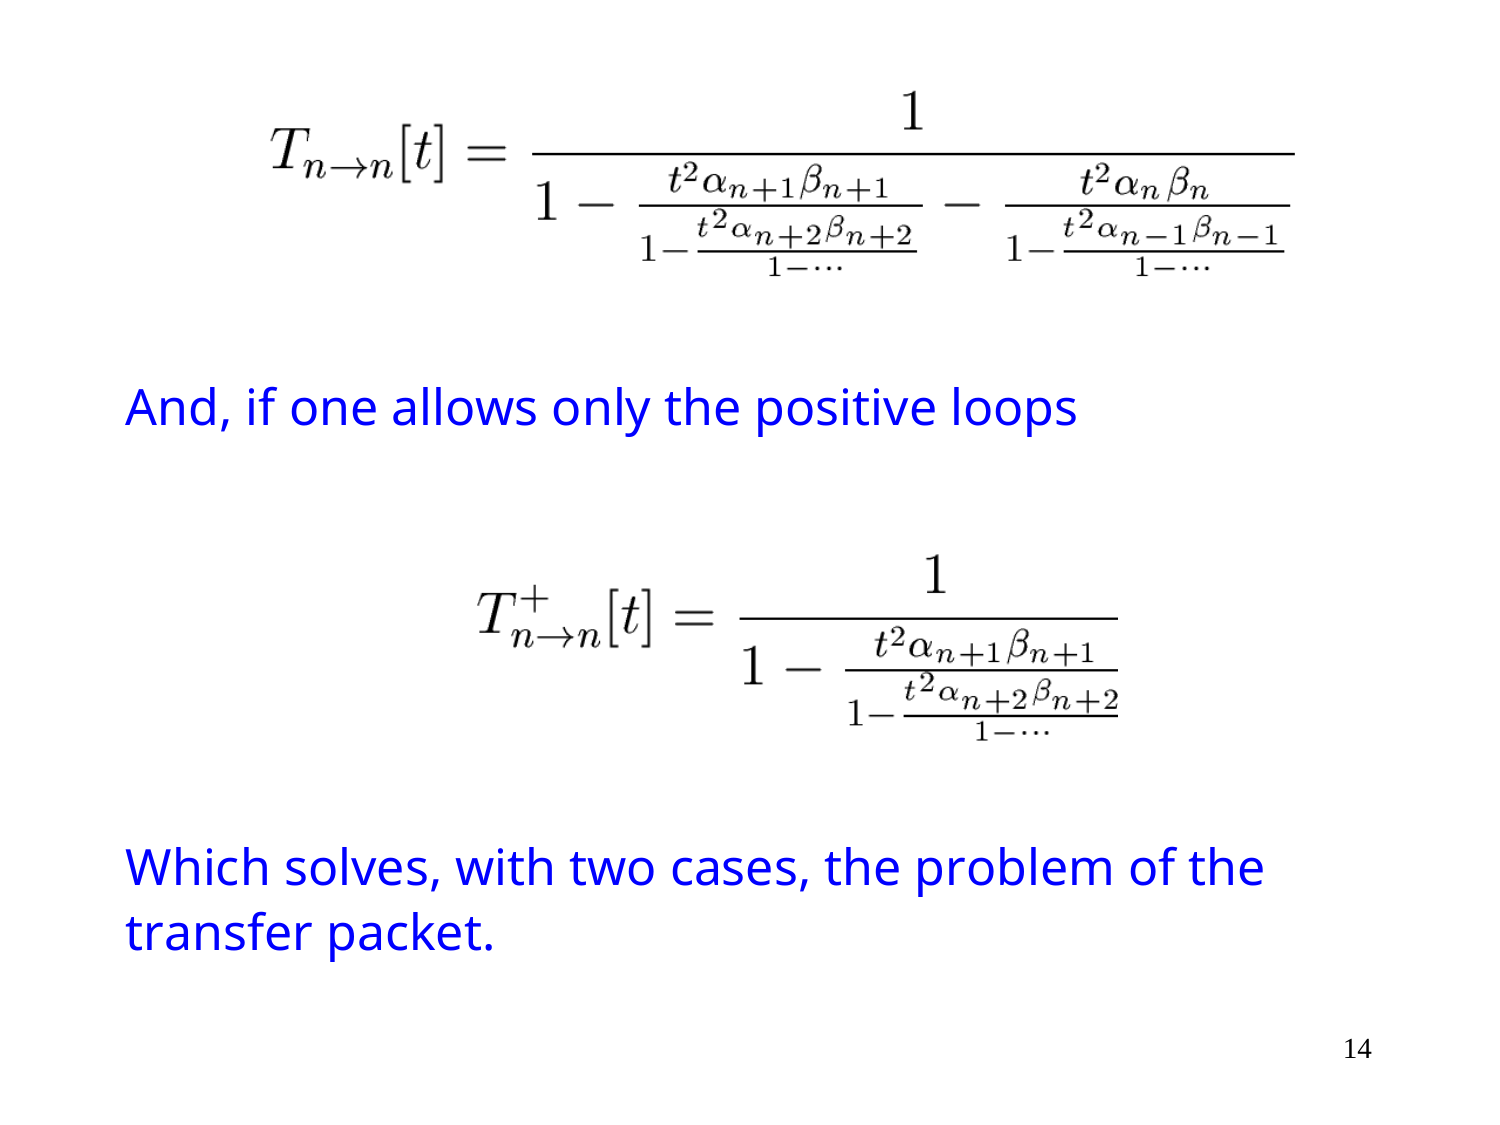

And, if one allows only the positive loops
Which solves, with two cases, the problem of the transfer packet.
14